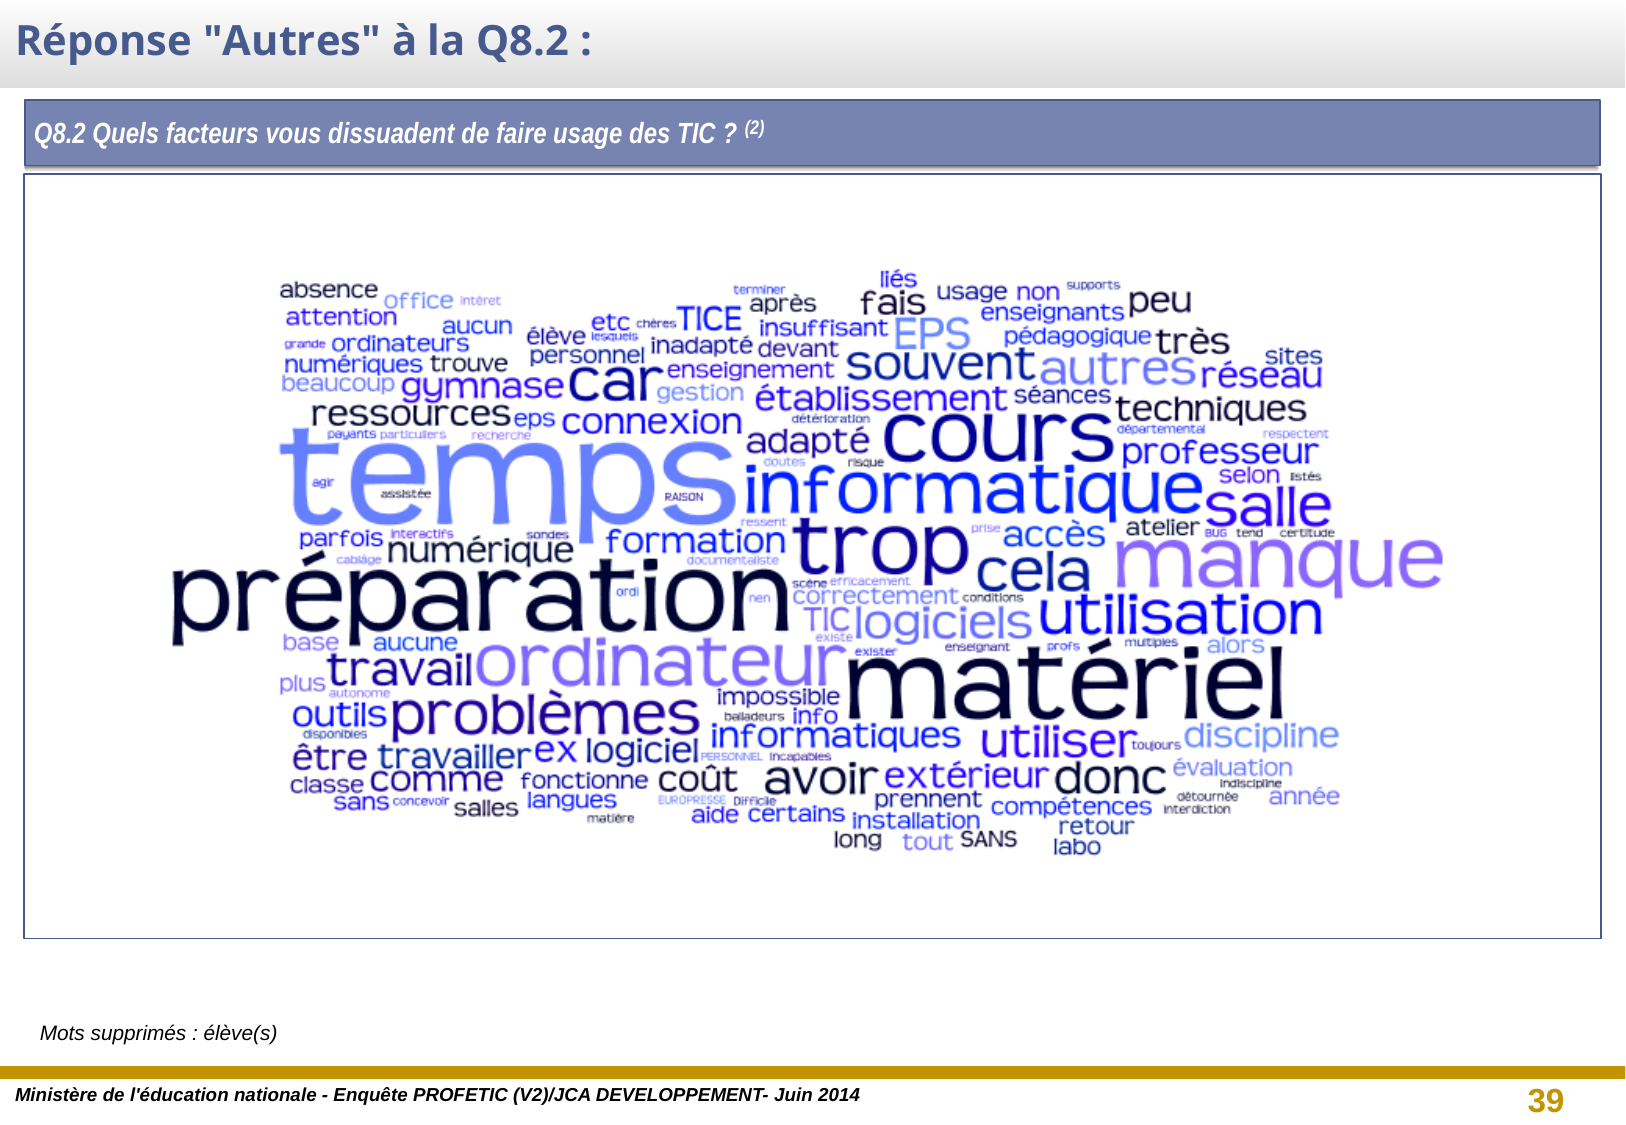

# Réponse "Autres" à la Q8.2 :
Q8.2 Quels facteurs vous dissuadent de faire usage des TIC ? (2)
Mots supprimés : élève(s)
38
Ministère de l'éducation nationale - Enquête PROFETIC (V2)/JCA DEVELOPPEMENT- Juin 2014